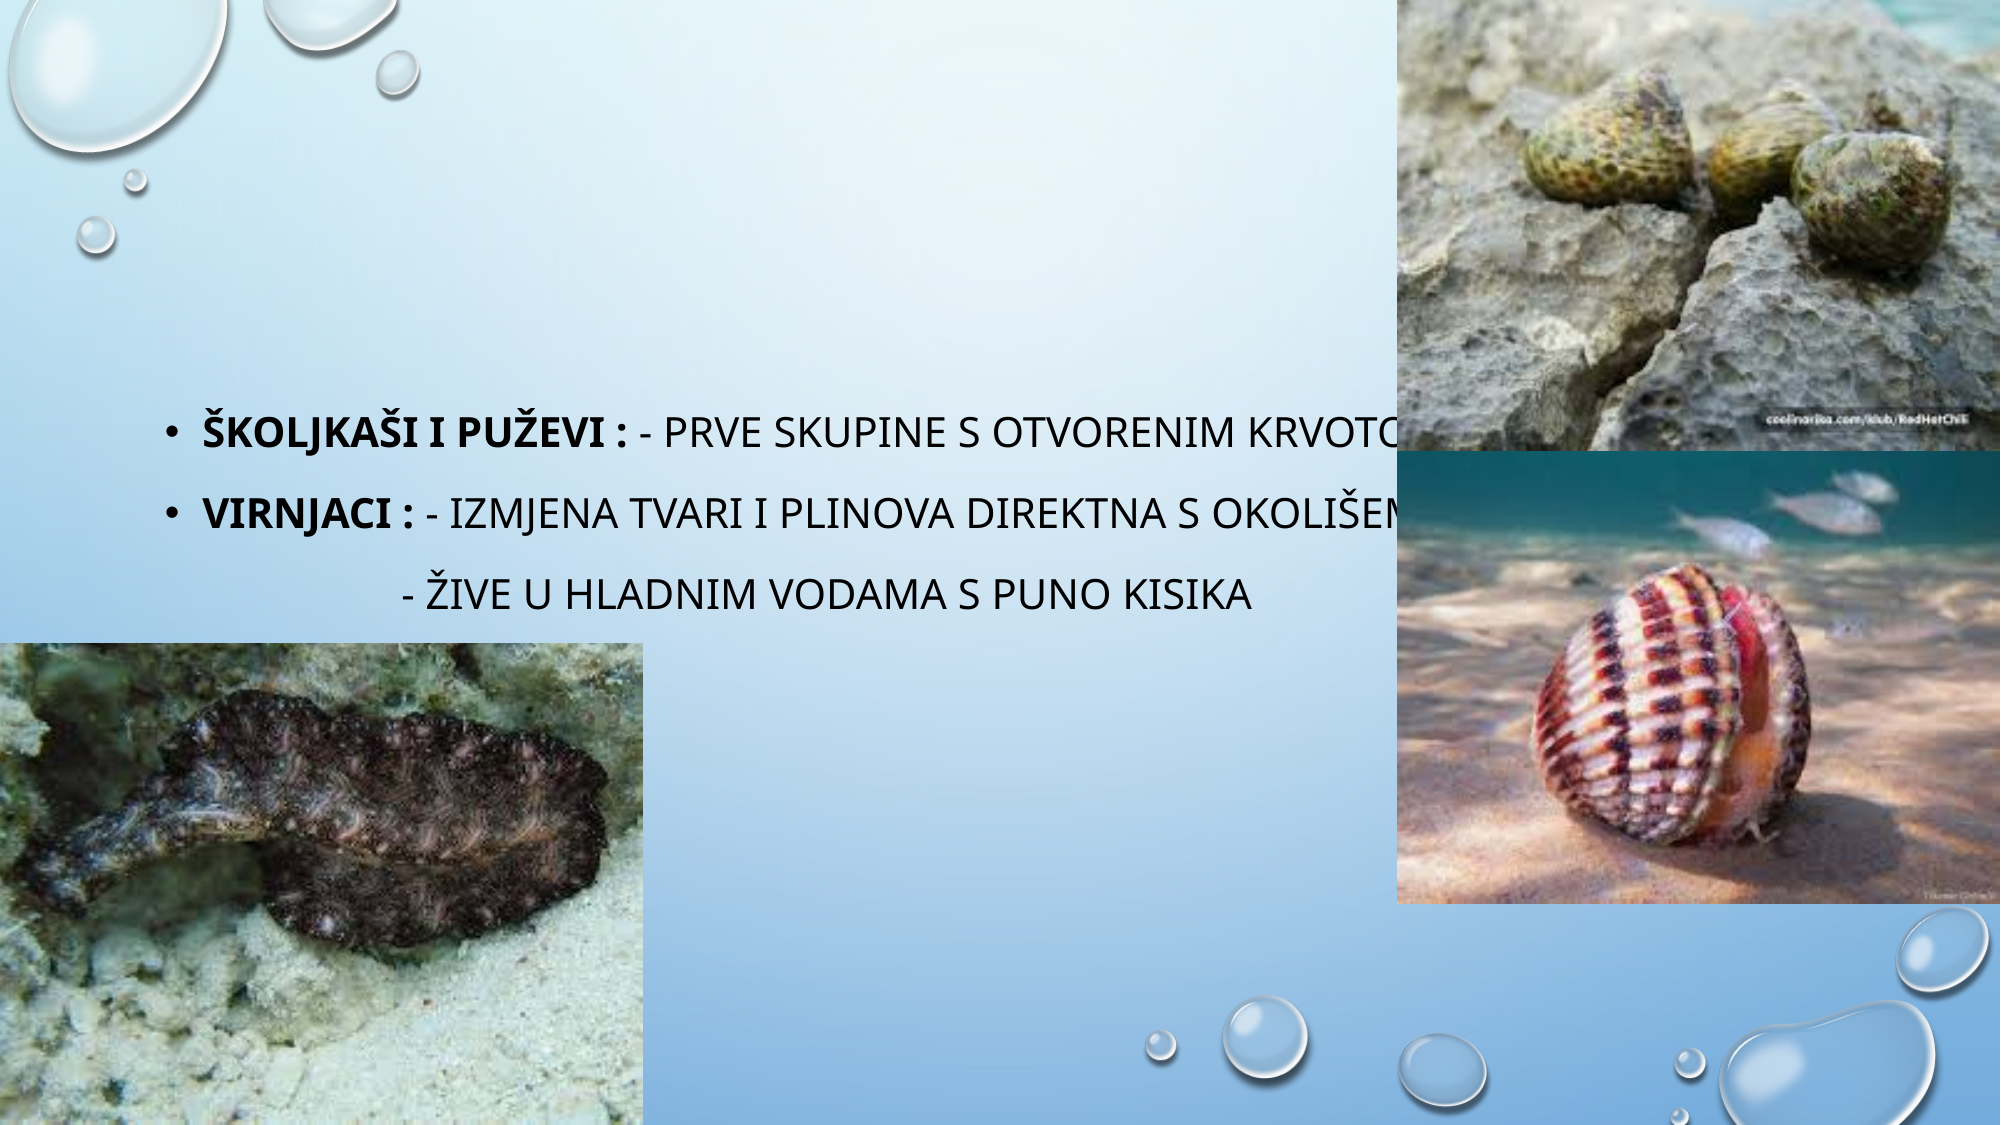

# školjkaši i puževi : - prve skupine s otvorenim krvotokom
VIRNJACI : - IZMJENA TVARI I PLINOVA DIREKTNA S OKOLIŠEM
 - ŽIVE U HLADNIM VODAMA S PUNO KISIKA